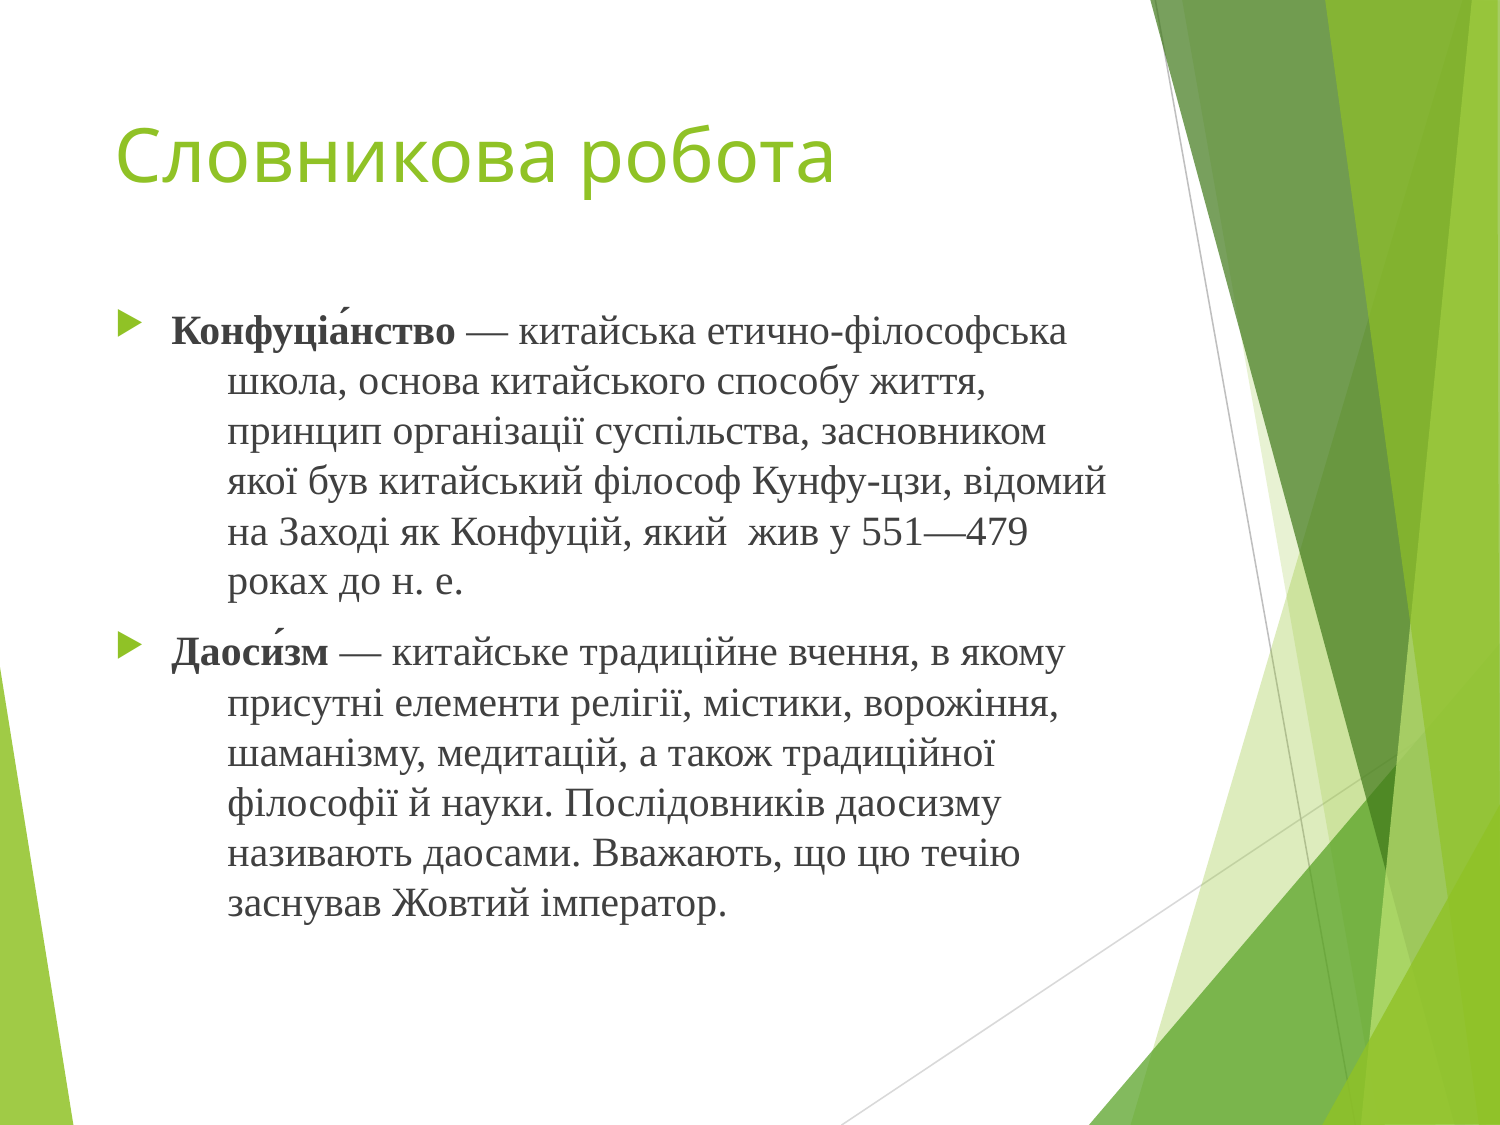

# Словникова робота
Конфуціа́нство — китайська етично-філософська школа, основа китайського способу життя, принцип організації суспільства, засновником якої був китайський філософ Кунфу-цзи, відомий на Заході як Конфуцій, який жив у 551—479 роках до н. е.
Даоси́зм — китайське традиційне вчення, в якому присутні елементи релігії, містики, ворожіння, шаманізму, медитацій, а також традиційної філософії й науки. Послідовників даосизму називають даосами. Вважають, що цю течію заснував Жовтий імператор.